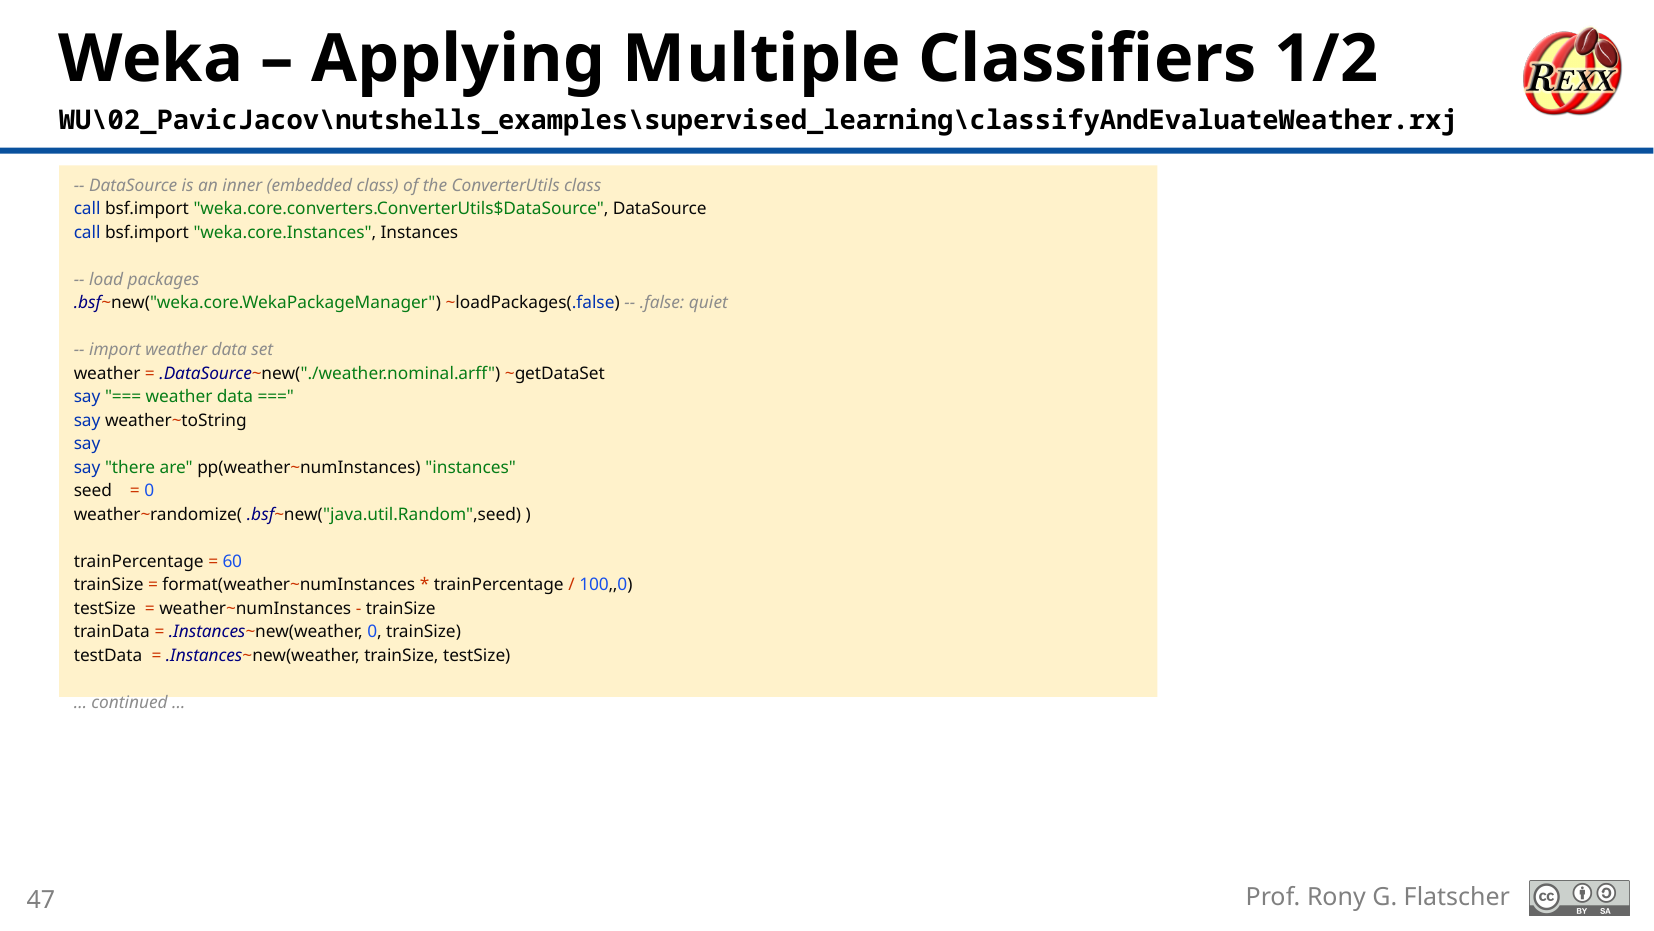

# Weka – Applying Multiple Classifiers 1/2 WU\02_PavicJacov\nutshells_examples\supervised_learning\classifyAndEvaluateWeather.rxj
-- DataSource is an inner (embedded class) of the ConverterUtils class
call bsf.import "weka.core.converters.ConverterUtils$DataSource", DataSource
call bsf.import "weka.core.Instances", Instances
-- load packages
.bsf~new("weka.core.WekaPackageManager") ~loadPackages(.false) -- .false: quiet
-- import weather data set
weather = .DataSource~new("./weather.nominal.arff") ~getDataSet
say "=== weather data ==="
say weather~toString
say
say "there are" pp(weather~numInstances) "instances"
seed = 0
weather~randomize( .bsf~new("java.util.Random",seed) )
trainPercentage = 60
trainSize = format(weather~numInstances * trainPercentage / 100,,0)
testSize = weather~numInstances - trainSize
trainData = .Instances~new(weather, 0, trainSize)
testData = .Instances~new(weather, trainSize, testSize)
… continued …